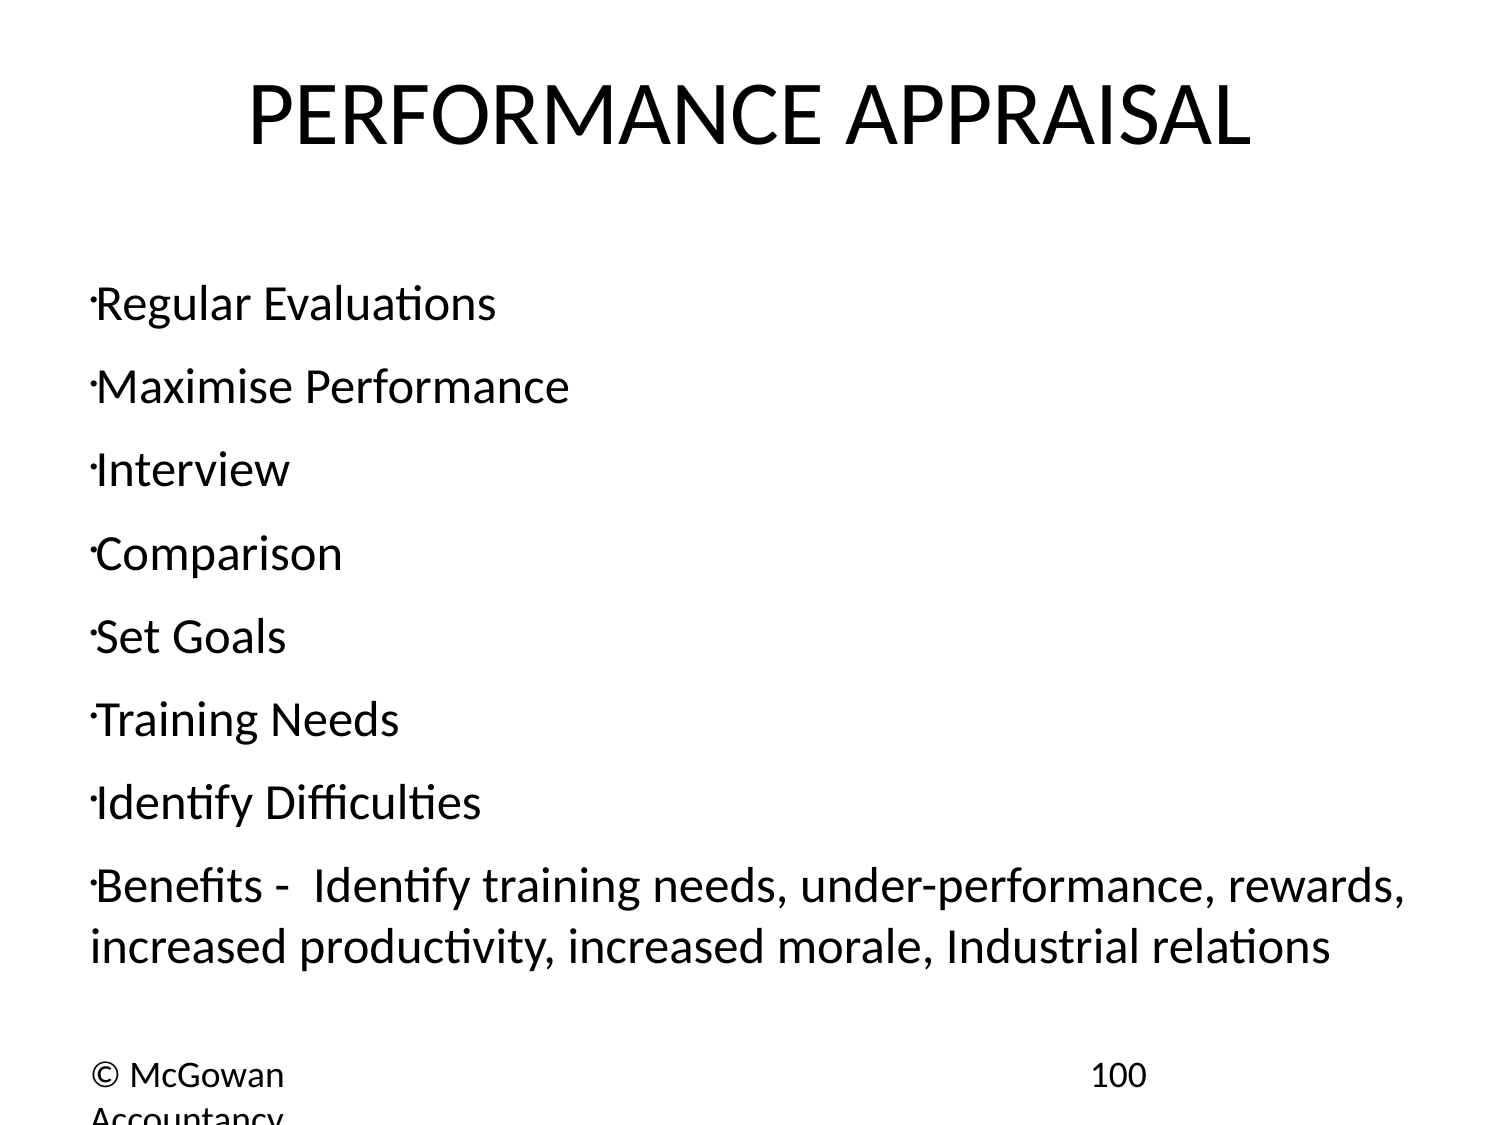

# PERFORMANCE APPRAISAL
Regular Evaluations
Maximise Performance
Interview
Comparison
Set Goals
Training Needs
Identify Difficulties
Benefits - Identify training needs, under-performance, rewards, increased productivity, increased morale, Industrial relations
© McGowan Accountancy Services
100